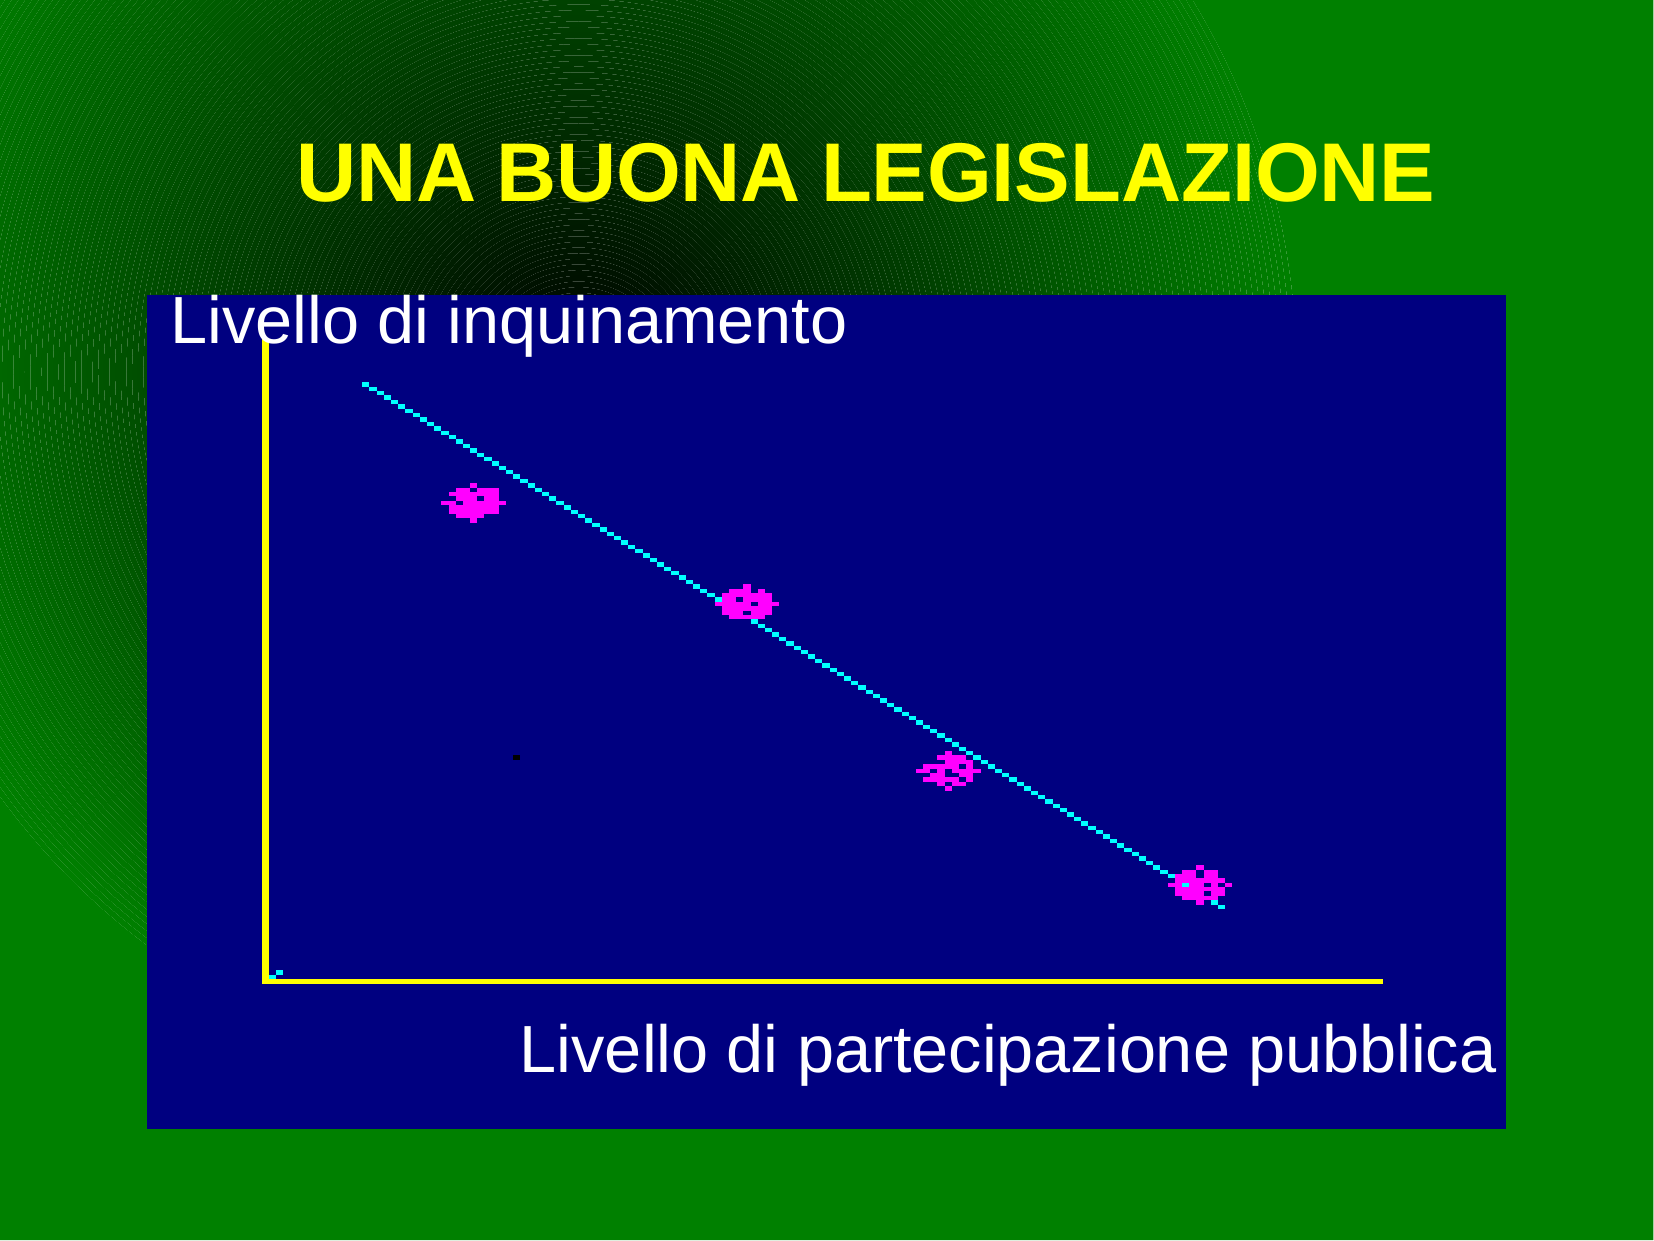

UNA BUONA LEGISLAZIONE
Livello di inquinamento
Livello di partecipazione pubblica